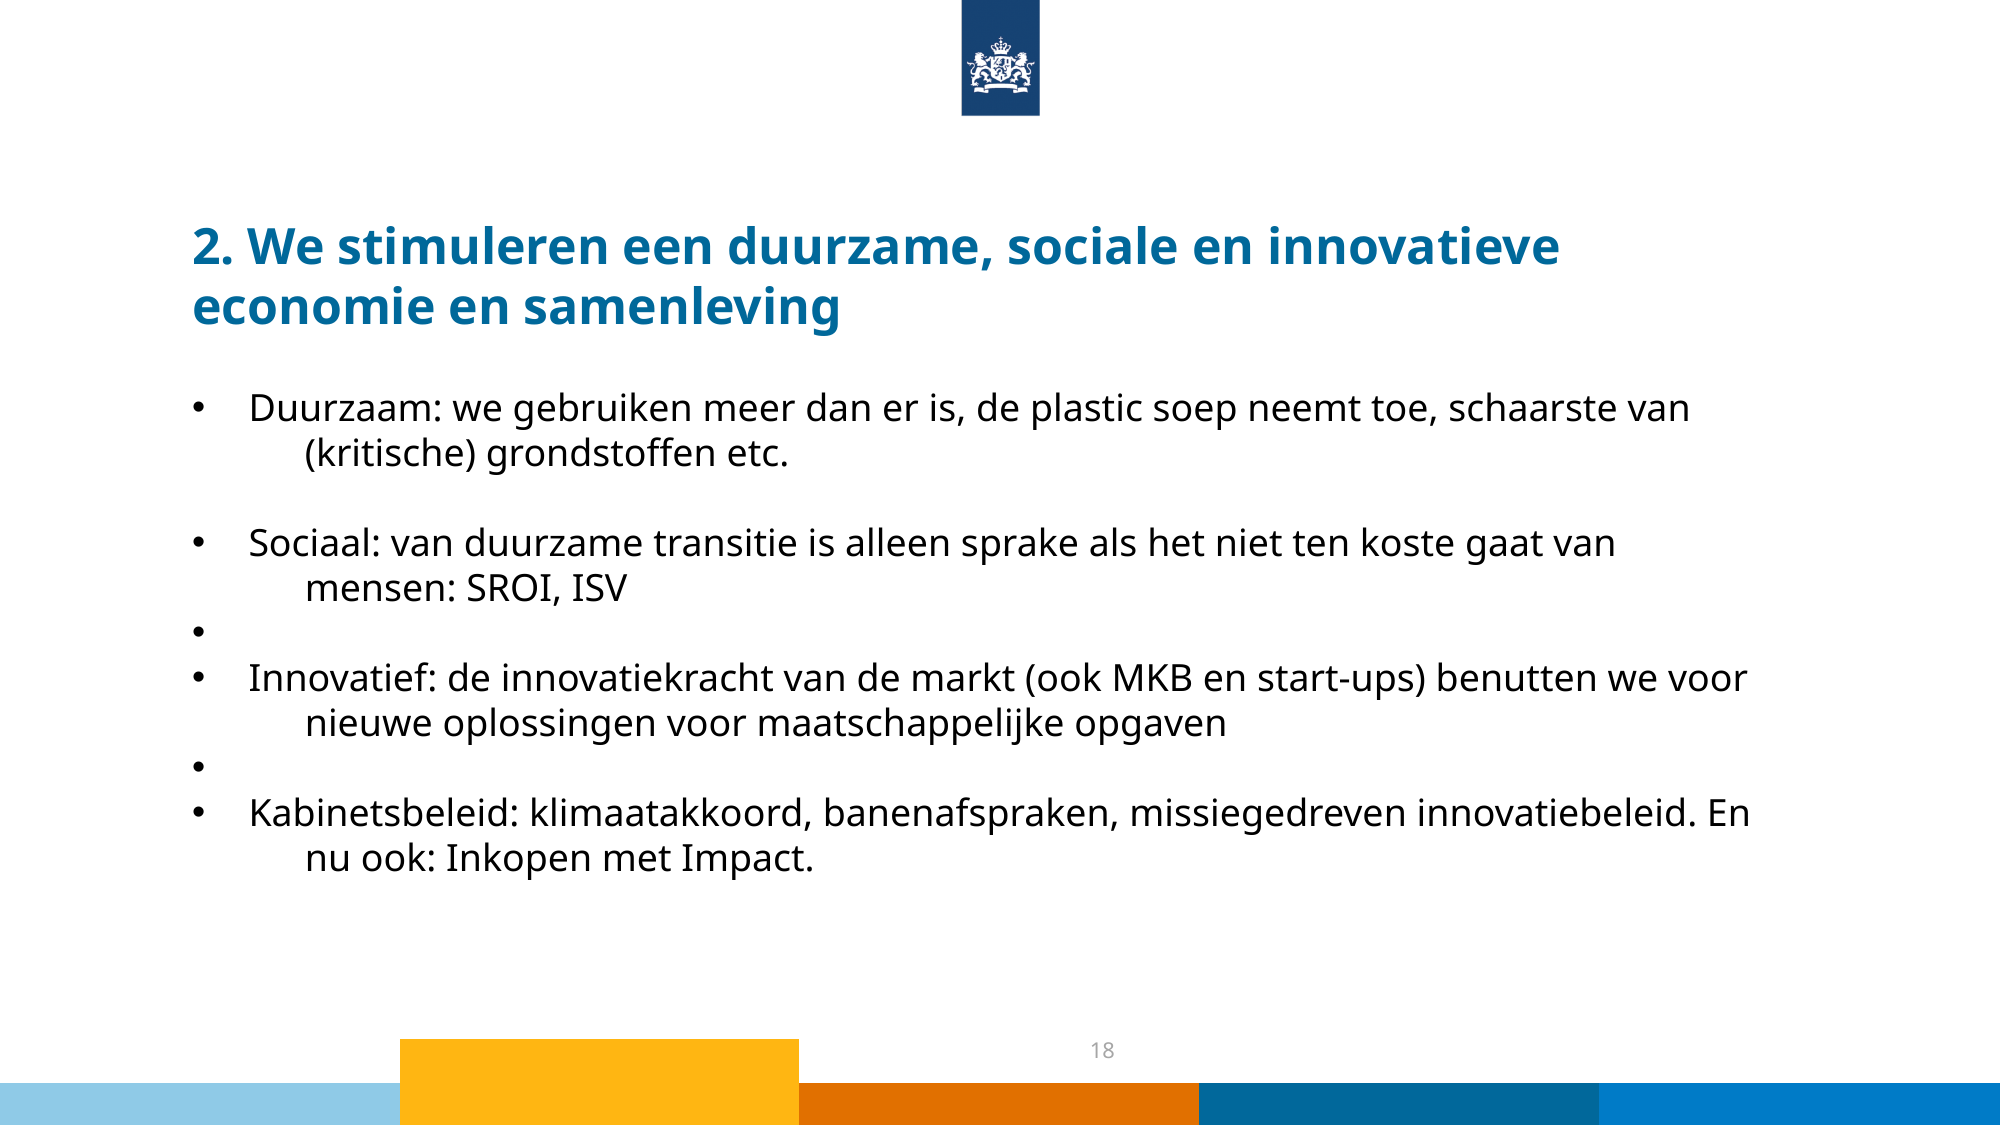

2. We stimuleren een duurzame, sociale en innovatieve economie en samenleving
Duurzaam: we gebruiken meer dan er is, de plastic soep neemt toe, schaarste van (kritische) grondstoffen etc.
Sociaal: van duurzame transitie is alleen sprake als het niet ten koste gaat van mensen: SROI, ISV
Innovatief: de innovatiekracht van de markt (ook MKB en start-ups) benutten we voor nieuwe oplossingen voor maatschappelijke opgaven
Kabinetsbeleid: klimaatakkoord, banenafspraken, missiegedreven innovatiebeleid. En nu ook: Inkopen met Impact.